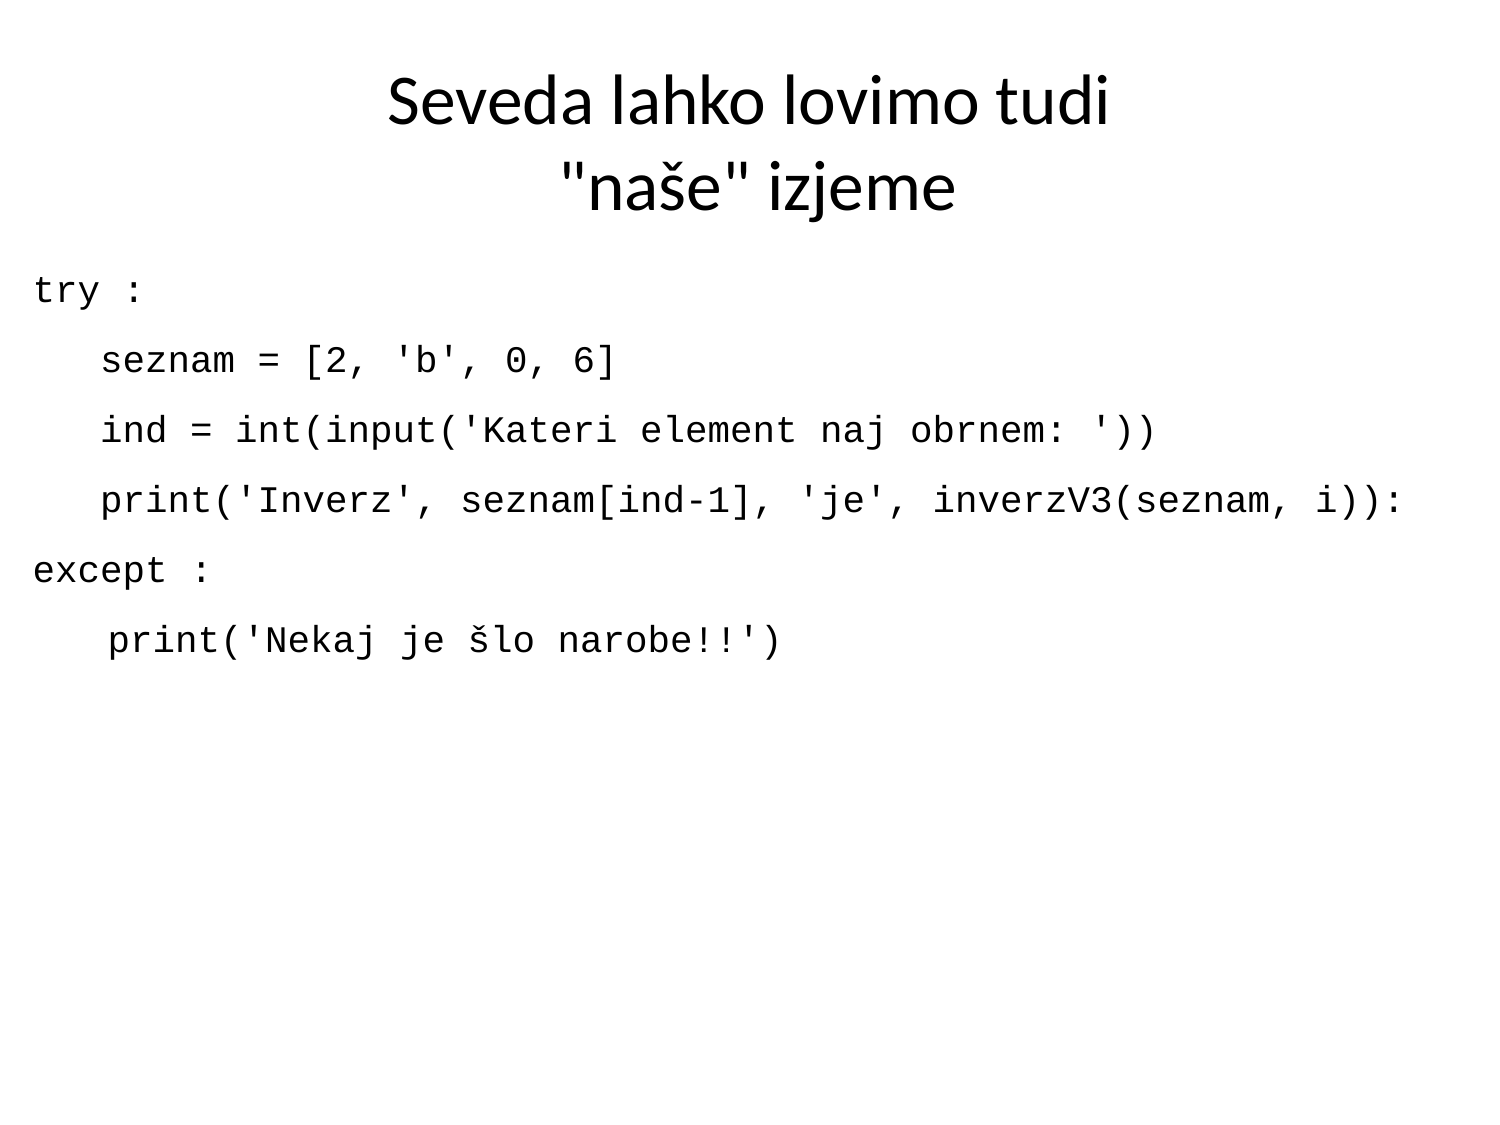

# Seveda lahko lovimo tudi "naše" izjeme
try :
 seznam = [2, 'b', 0, 6]
 ind = int(input('Kateri element naj obrnem: '))
 print('Inverz', seznam[ind-1], 'je', inverzV3(seznam, i)):
except :
	print('Nekaj je šlo narobe!!')